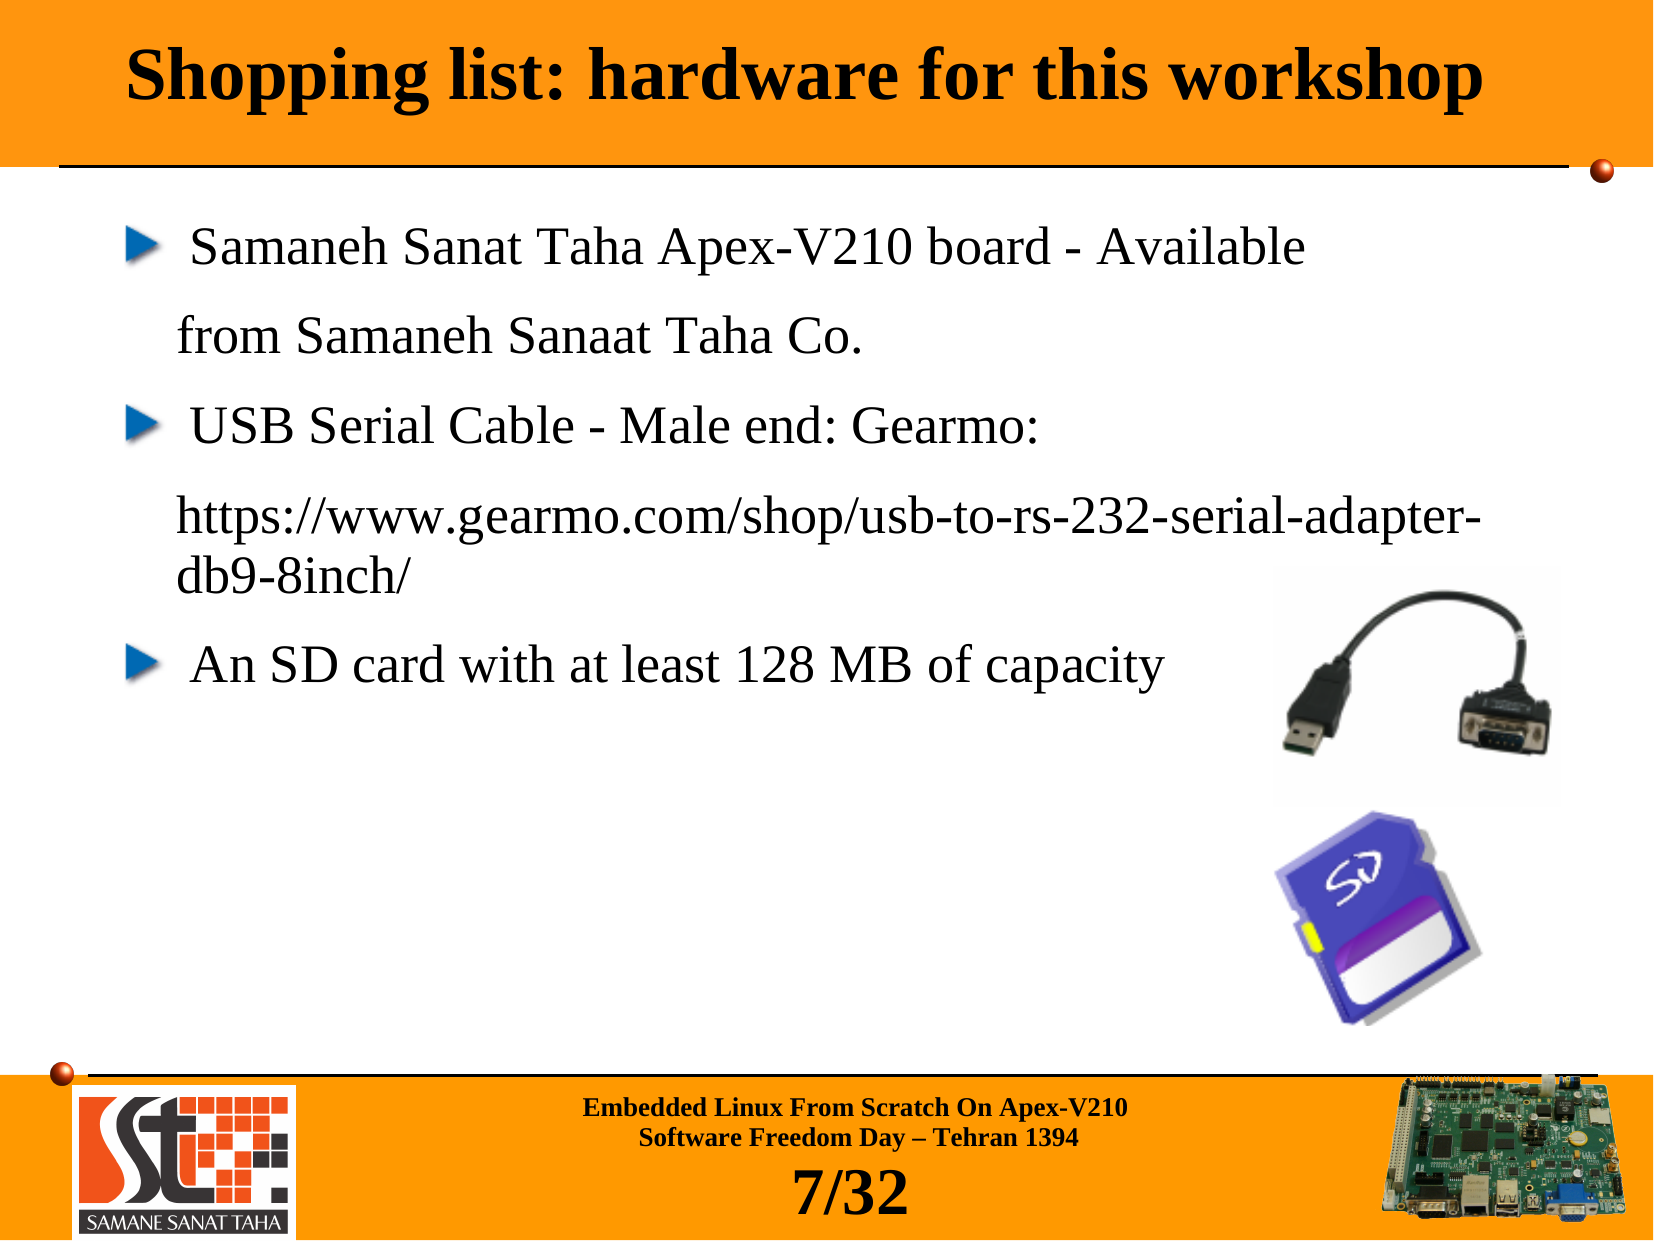

# Shopping list: hardware for this workshop
 Samaneh Sanat Taha Apex-V210 board - Available
from Samaneh Sanaat Taha Co.
 USB Serial Cable - Male end: Gearmo:
https://www.gearmo.com/shop/usb-to-rs-232-serial-adapter-db9-8inch/
 An SD card with at least 128 MB of capacity